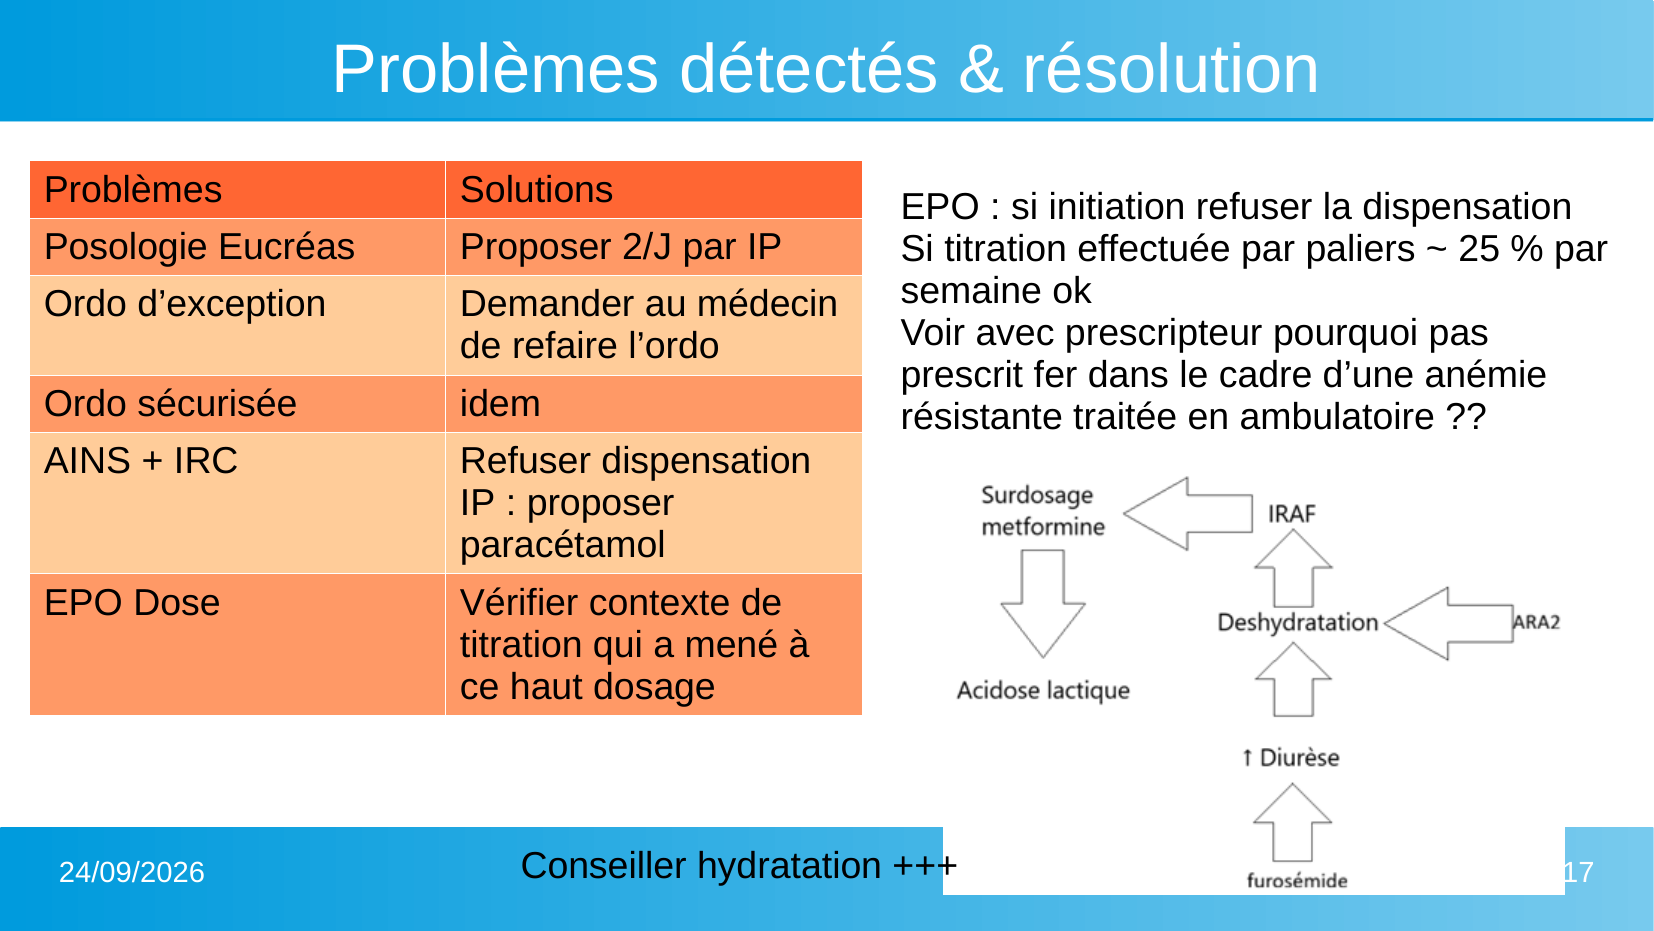

# Problèmes détectés & résolution
| Problèmes | Solutions |
| --- | --- |
| Posologie Eucréas | Proposer 2/J par IP |
| Ordo d’exception | Demander au médecin de refaire l’ordo |
| Ordo sécurisée | idem |
| AINS + IRC | Refuser dispensation IP : proposer paracétamol |
| EPO Dose | Vérifier contexte de titration qui a mené à ce haut dosage |
EPO : si initiation refuser la dispensation
Si titration effectuée par paliers ~ 25 % par semaine ok
Voir avec prescripteur pourquoi pas prescrit fer dans le cadre d’une anémie résistante traitée en ambulatoire ??
Conseiller hydratation +++
17